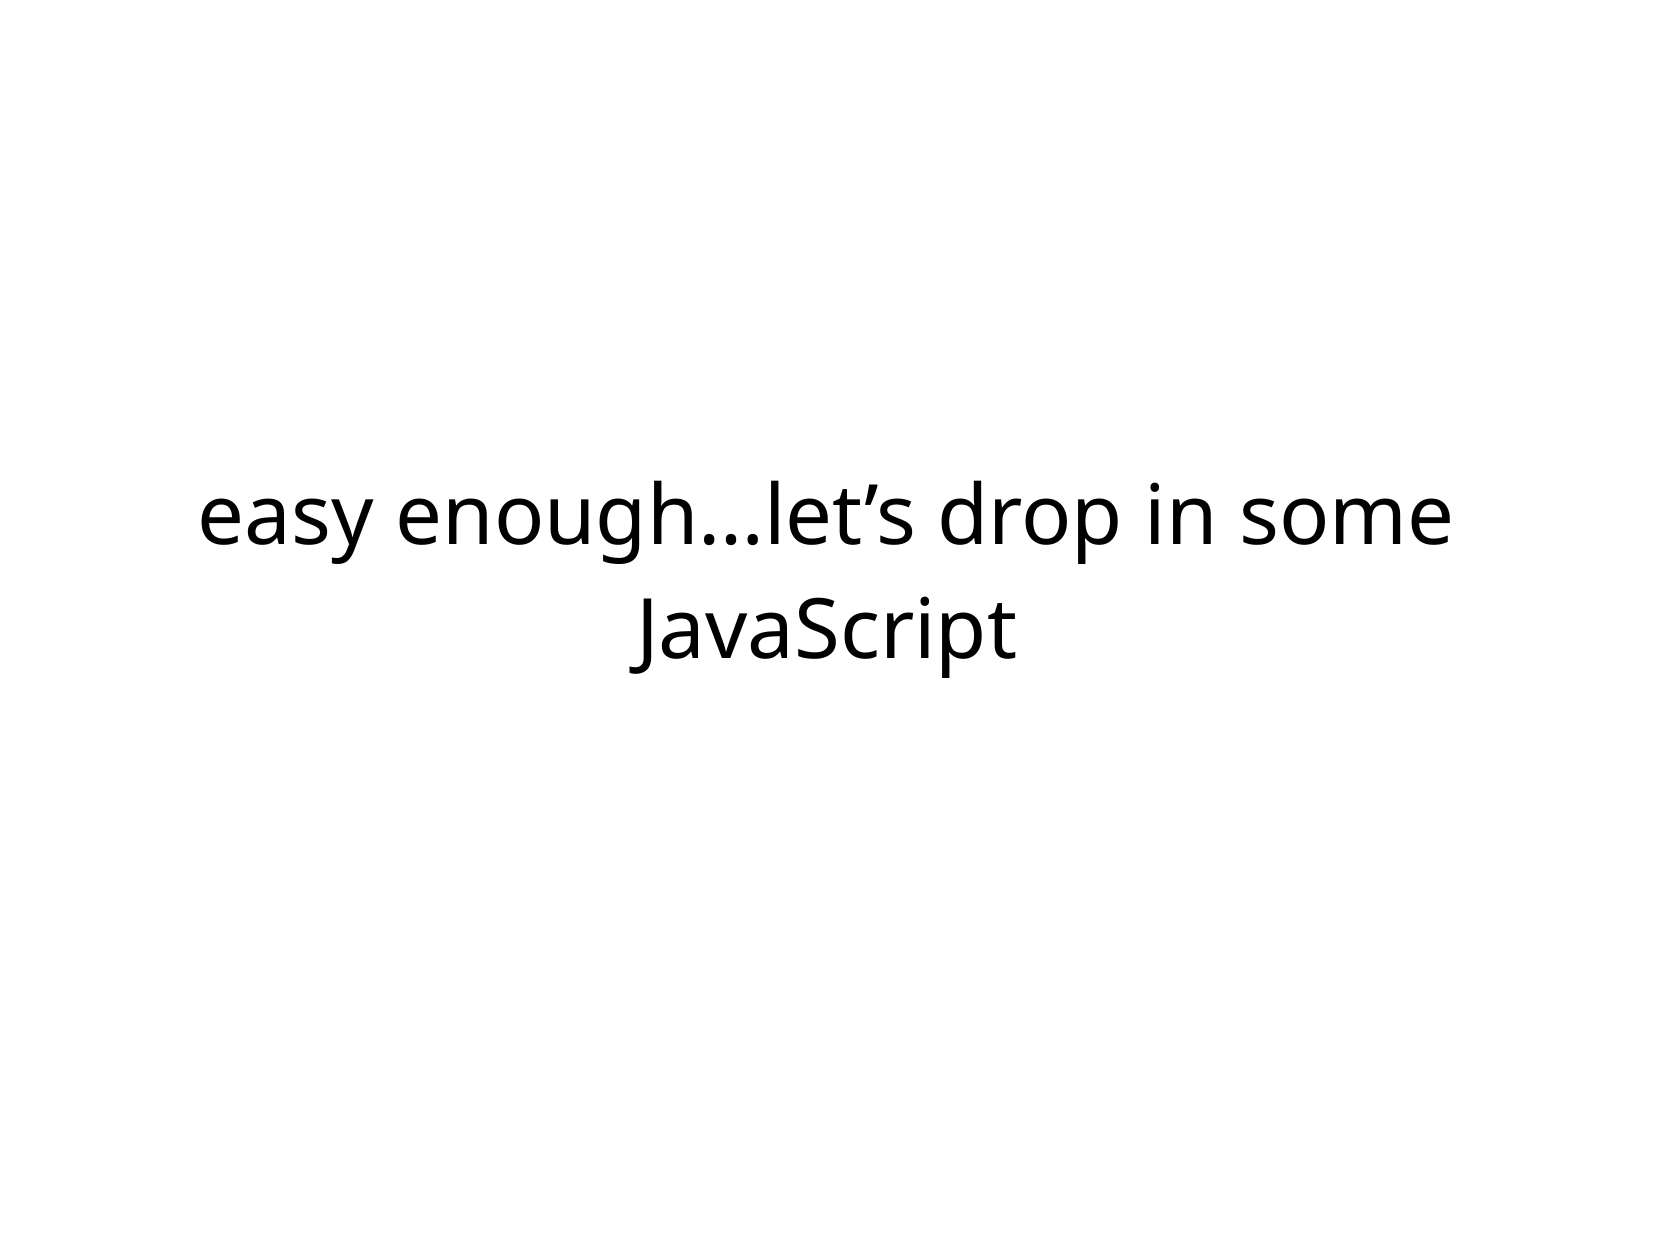

# easy enough…let’s drop in some JavaScript